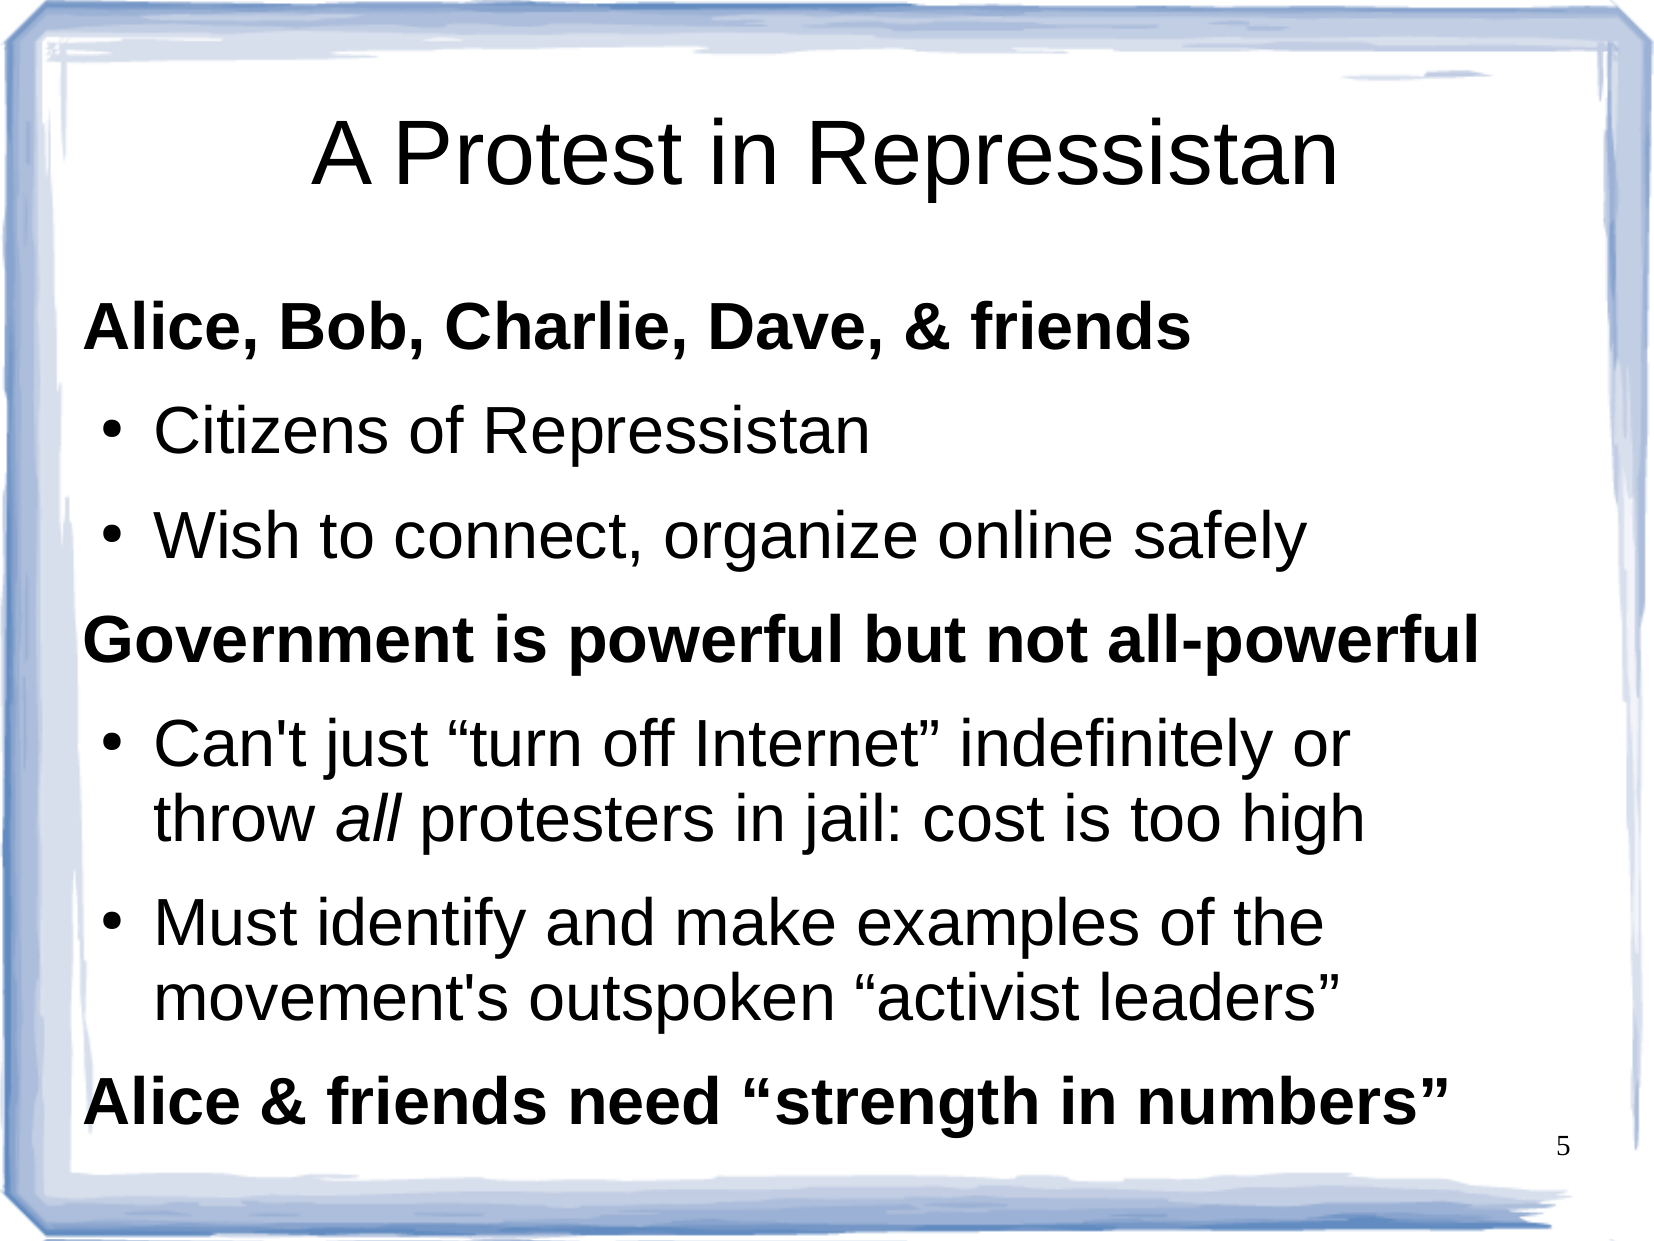

# A Protest in Repressistan
Alice, Bob, Charlie, Dave, & friends
Citizens of Repressistan
Wish to connect, organize online safely
Government is powerful but not all-powerful
Can't just “turn off Internet” indefinitely or
throw all protesters in jail: cost is too high
Must identify and make examples of the movement's outspoken “activist leaders”
Alice & friends need “strength in numbers”
5